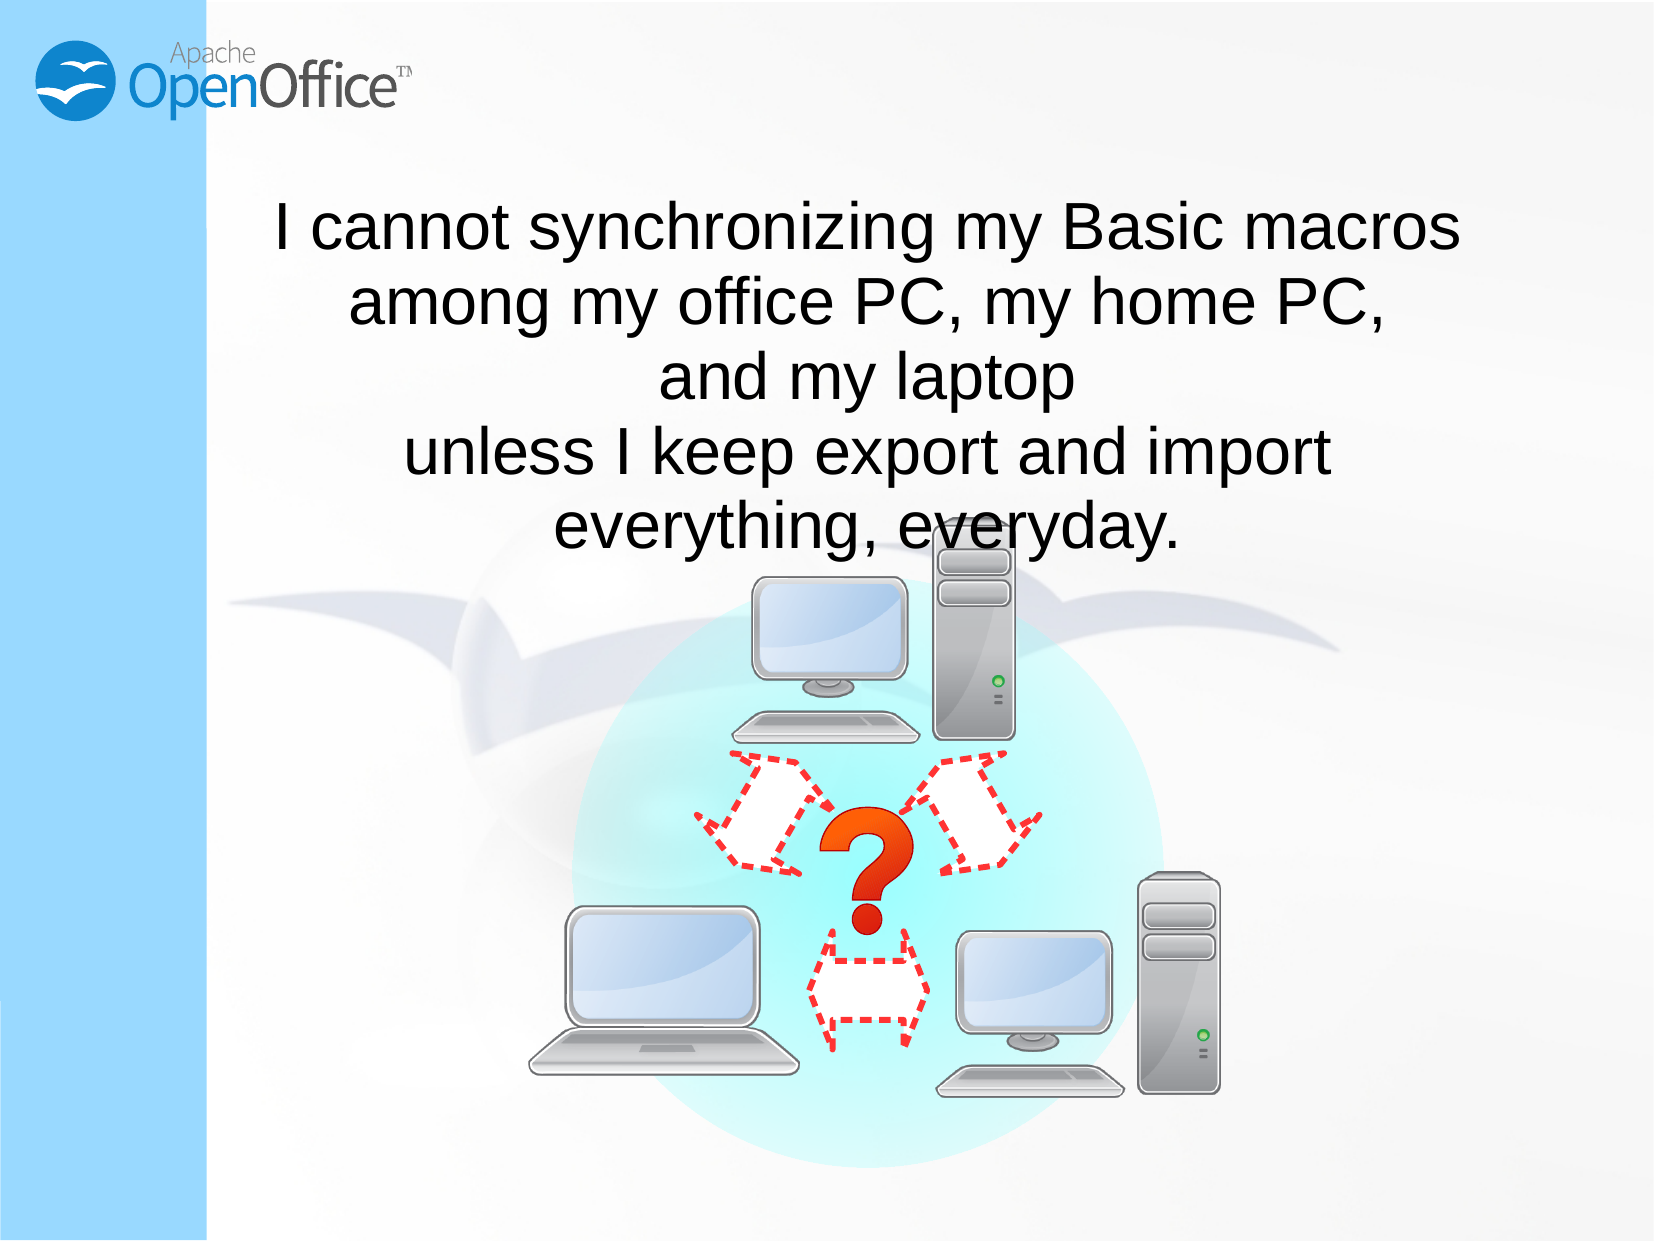

# I cannot synchronizing my Basic macros
among my office PC, my home PC,
and my laptop
unless I keep export and import
everything, everyday.